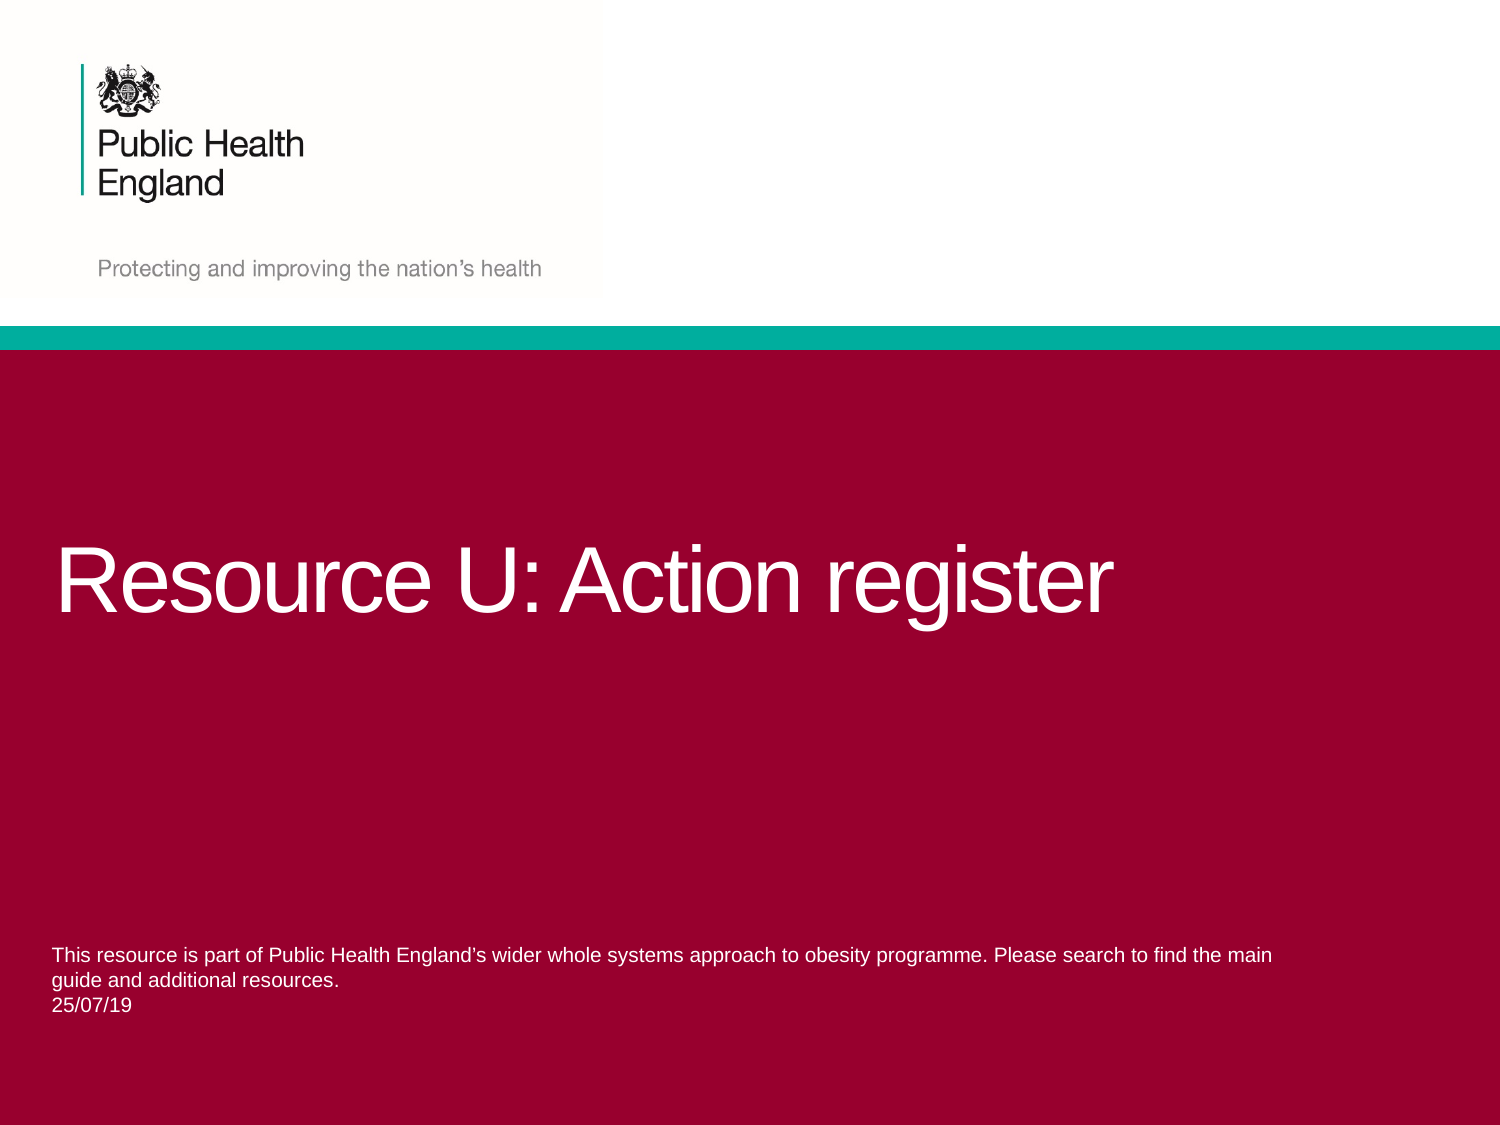

# Resource U: Action register
This resource is part of Public Health England’s wider whole systems approach to obesity programme. Please search to find the main guide and additional resources.
25/07/19